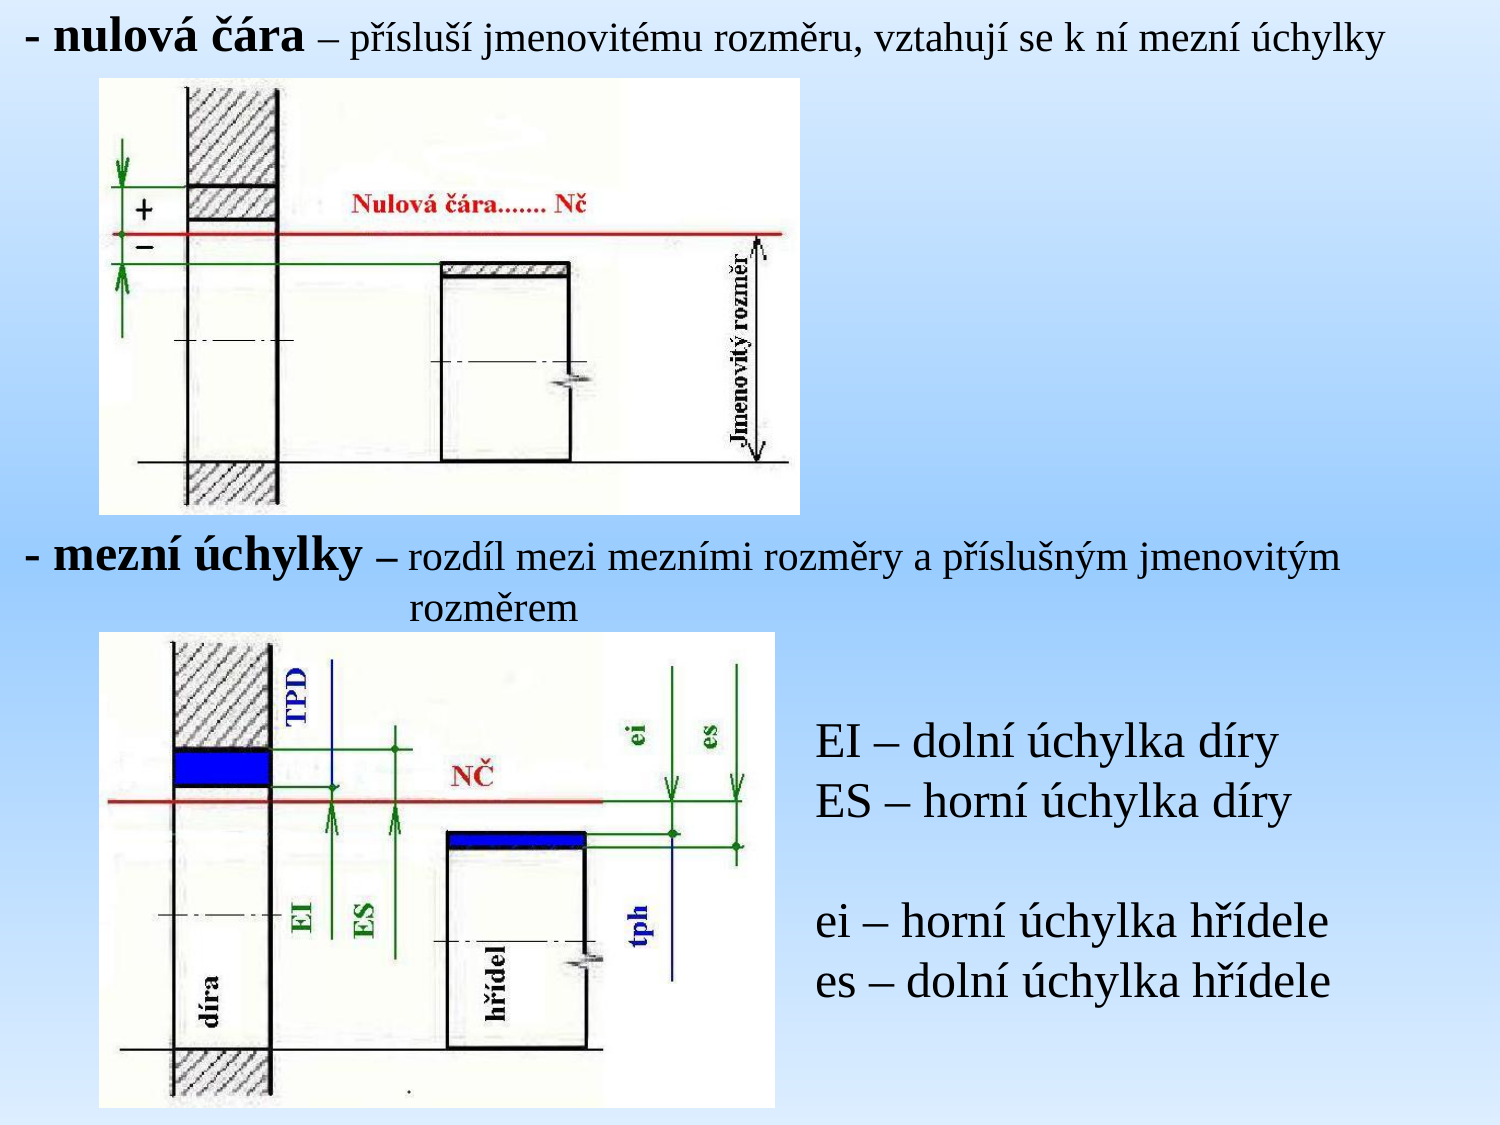

- nulová čára – přísluší jmenovitému rozměru, vztahují se k ní mezní úchylky
 - mezní úchylky – rozdíl mezi mezními rozměry a příslušným jmenovitým
 rozměrem
EI – dolní úchylka díry
ES – horní úchylka díry
ei – horní úchylka hřídele
es – dolní úchylka hřídele